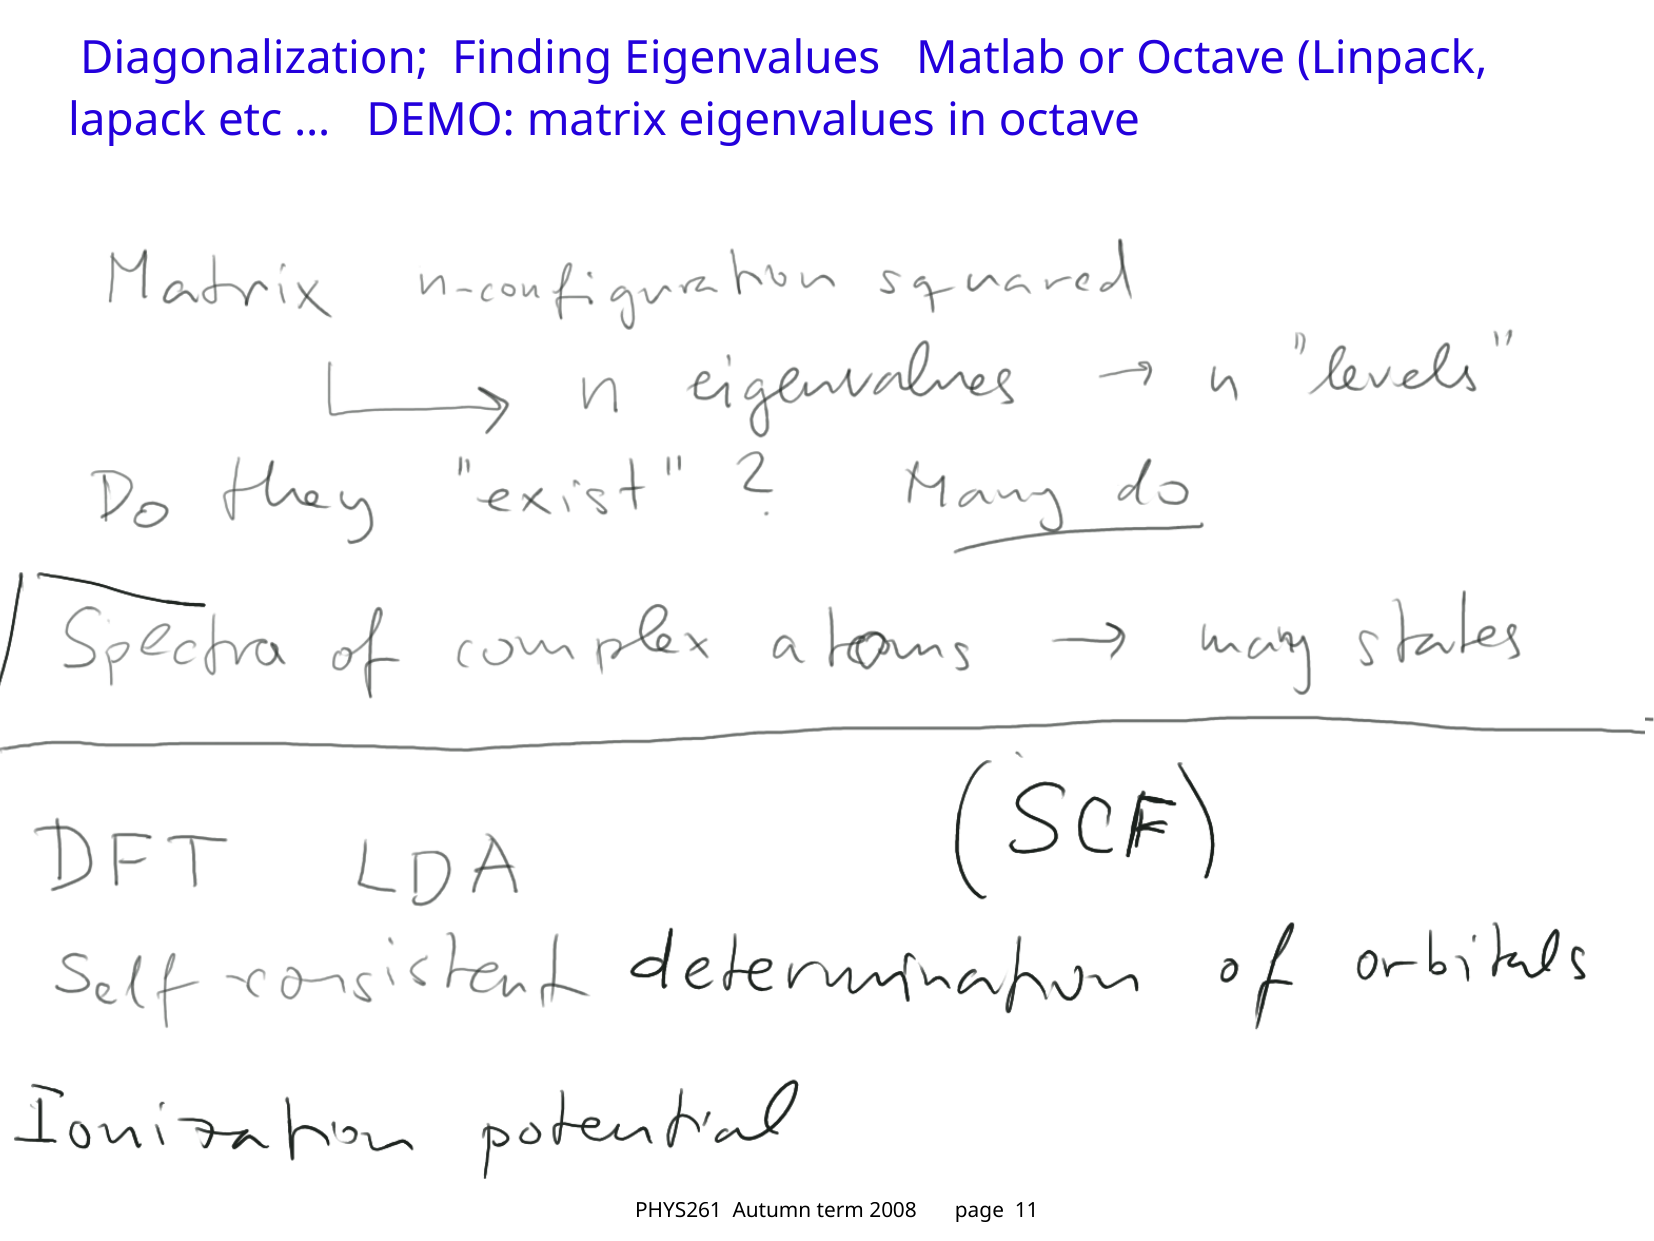

Diagonalization; Finding Eigenvalues Matlab or Octave (Linpack, lapack etc … DEMO: matrix eigenvalues in octave